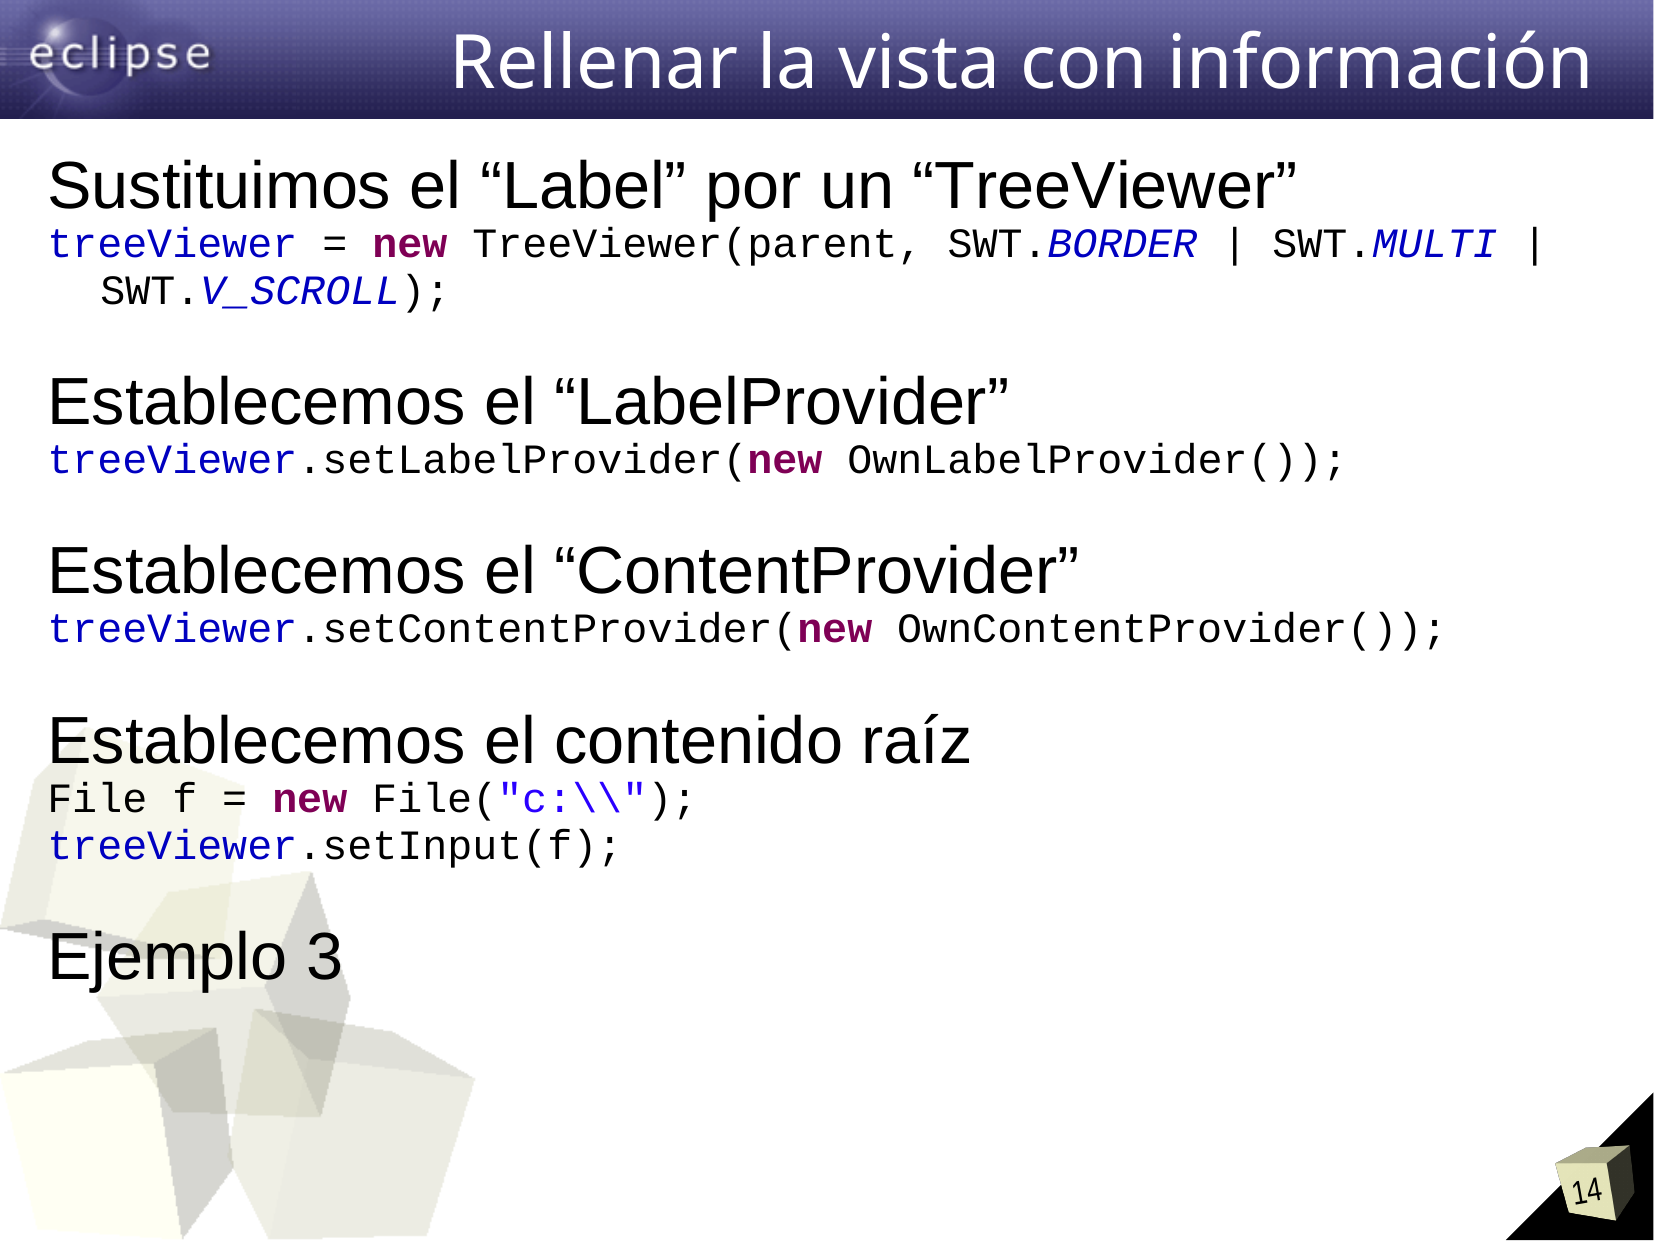

# Rellenar la vista con información
Sustituimos el “Label” por un “TreeViewer”
treeViewer = new TreeViewer(parent, SWT.BORDER | SWT.MULTI | SWT.V_SCROLL);
Establecemos el “LabelProvider”
treeViewer.setLabelProvider(new OwnLabelProvider());
Establecemos el “ContentProvider”
treeViewer.setContentProvider(new OwnContentProvider());
Establecemos el contenido raíz
File f = new File("c:\\");
treeViewer.setInput(f);
Ejemplo 3